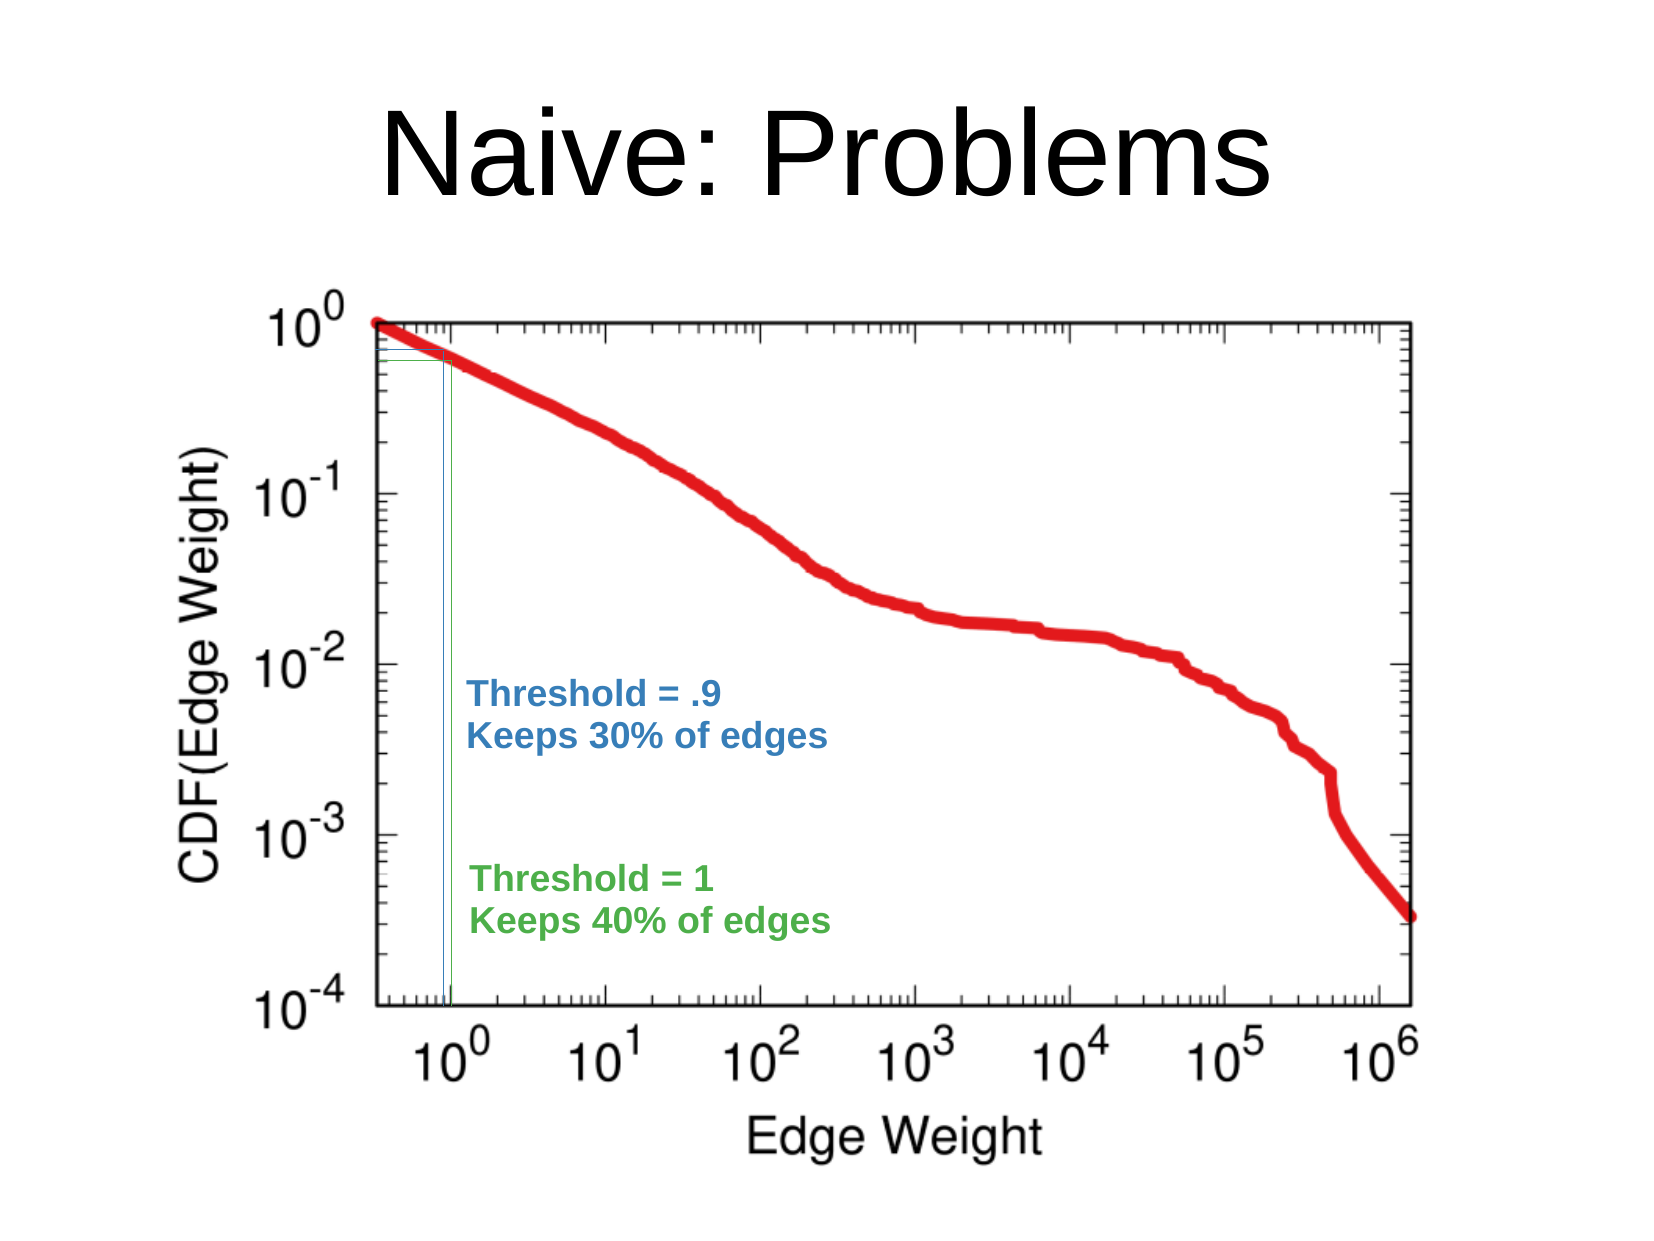

# Naive: Problems
Threshold = .9
Keeps 30% of edges
Threshold = 1
Keeps 40% of edges